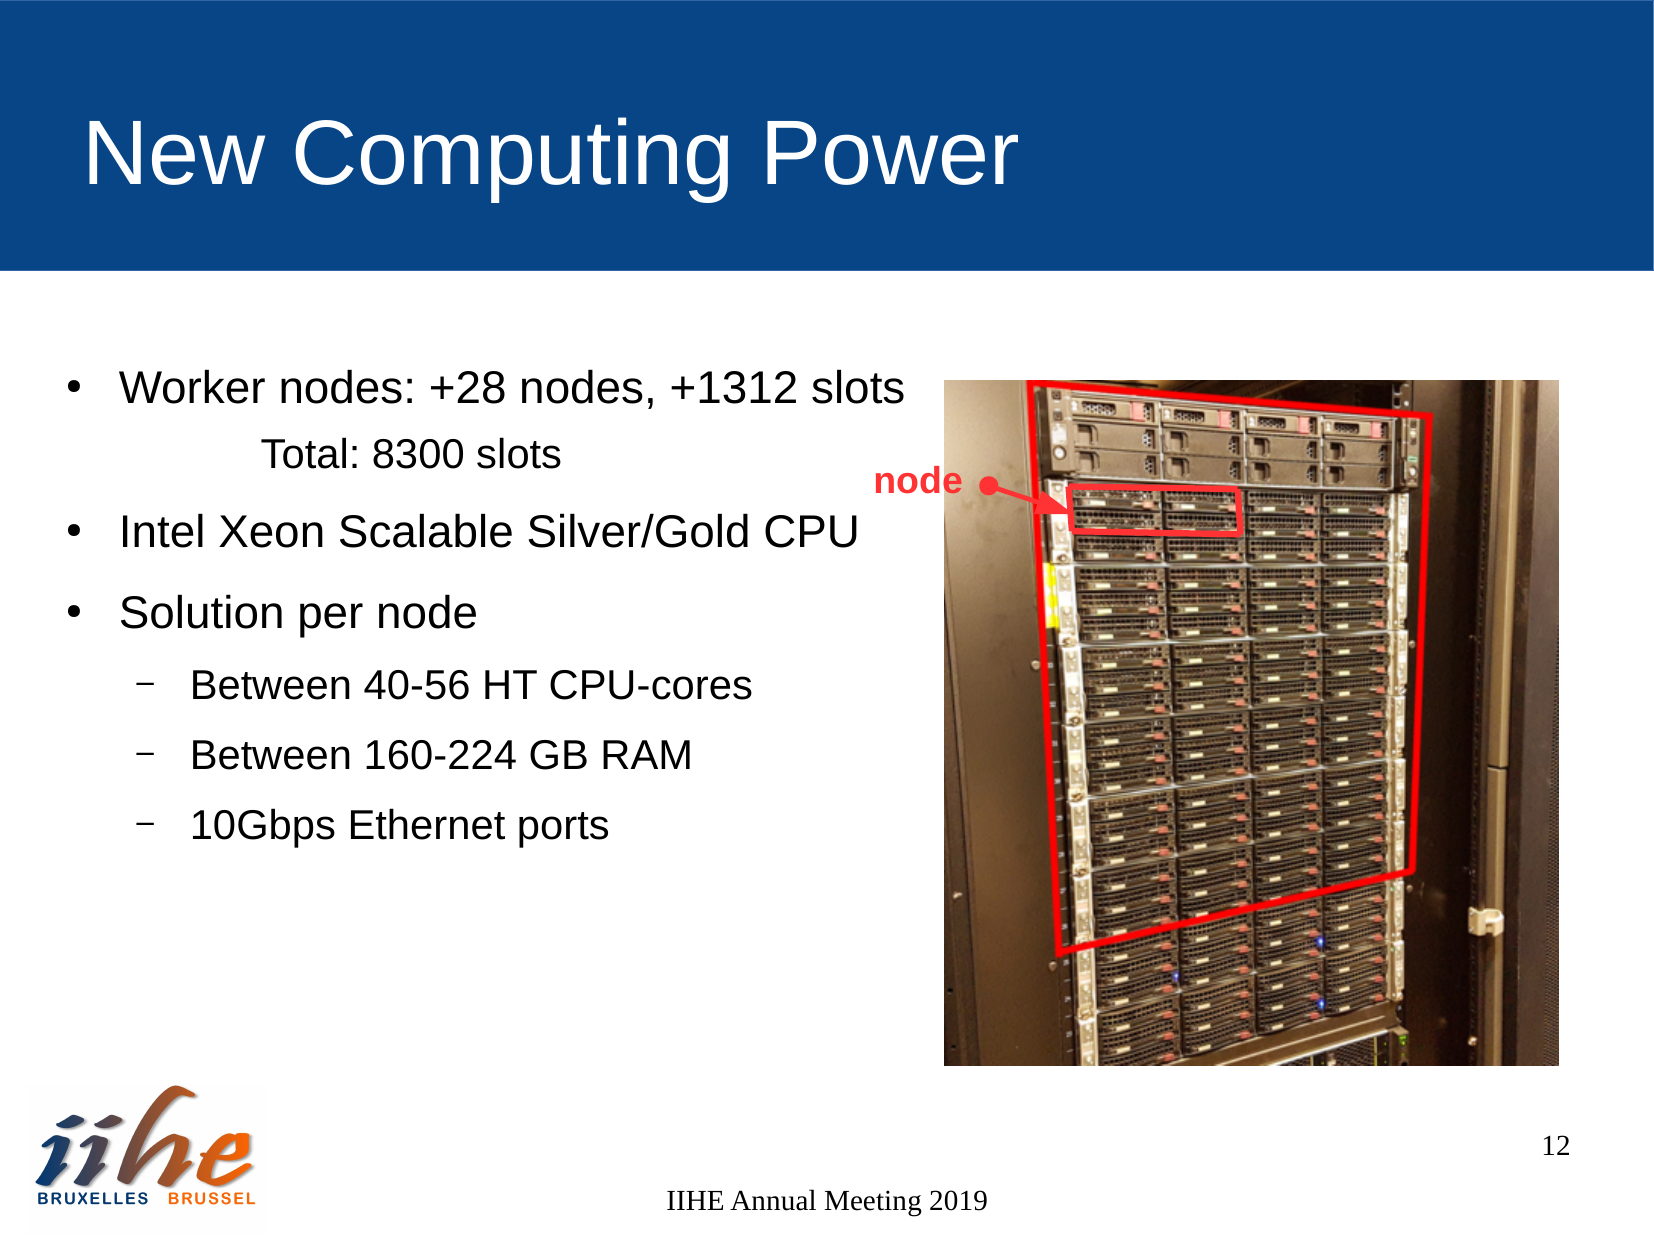

# New Computing Power
Worker nodes: +28 nodes, +1312 slots
Total: 8300 slots
Intel Xeon Scalable Silver/Gold CPU
Solution per node
Between 40-56 HT CPU-cores
Between 160-224 GB RAM
10Gbps Ethernet ports
node
12